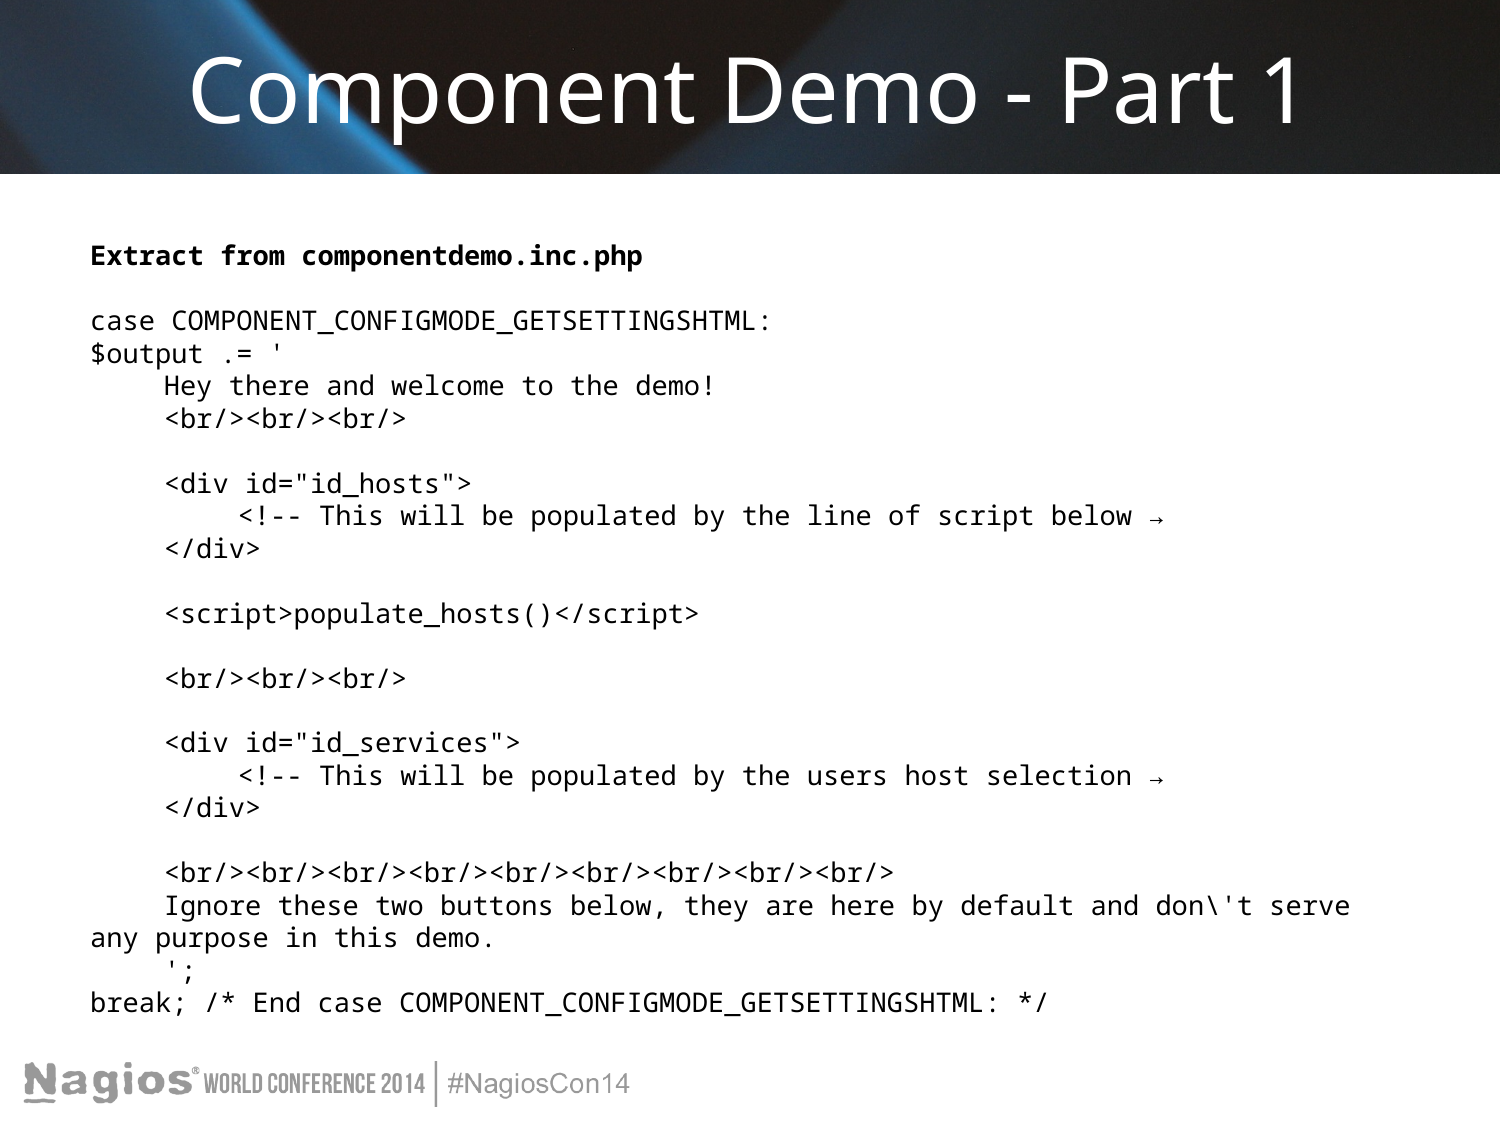

# Component Demo - Part 1
Extract from componentdemo.inc.php
case COMPONENT_CONFIGMODE_GETSETTINGSHTML:
$output .= '
	Hey there and welcome to the demo!
	<br/><br/><br/>
	<div id="id_hosts">
		<!-- This will be populated by the line of script below →
	</div>
	<script>populate_hosts()</script>
	<br/><br/><br/>
	<div id="id_services">
		<!-- This will be populated by the users host selection →
	</div>
	<br/><br/><br/><br/><br/><br/><br/><br/><br/>
	Ignore these two buttons below, they are here by default and don\'t serve any purpose in this demo.
	';
break; /* End case COMPONENT_CONFIGMODE_GETSETTINGSHTML: */